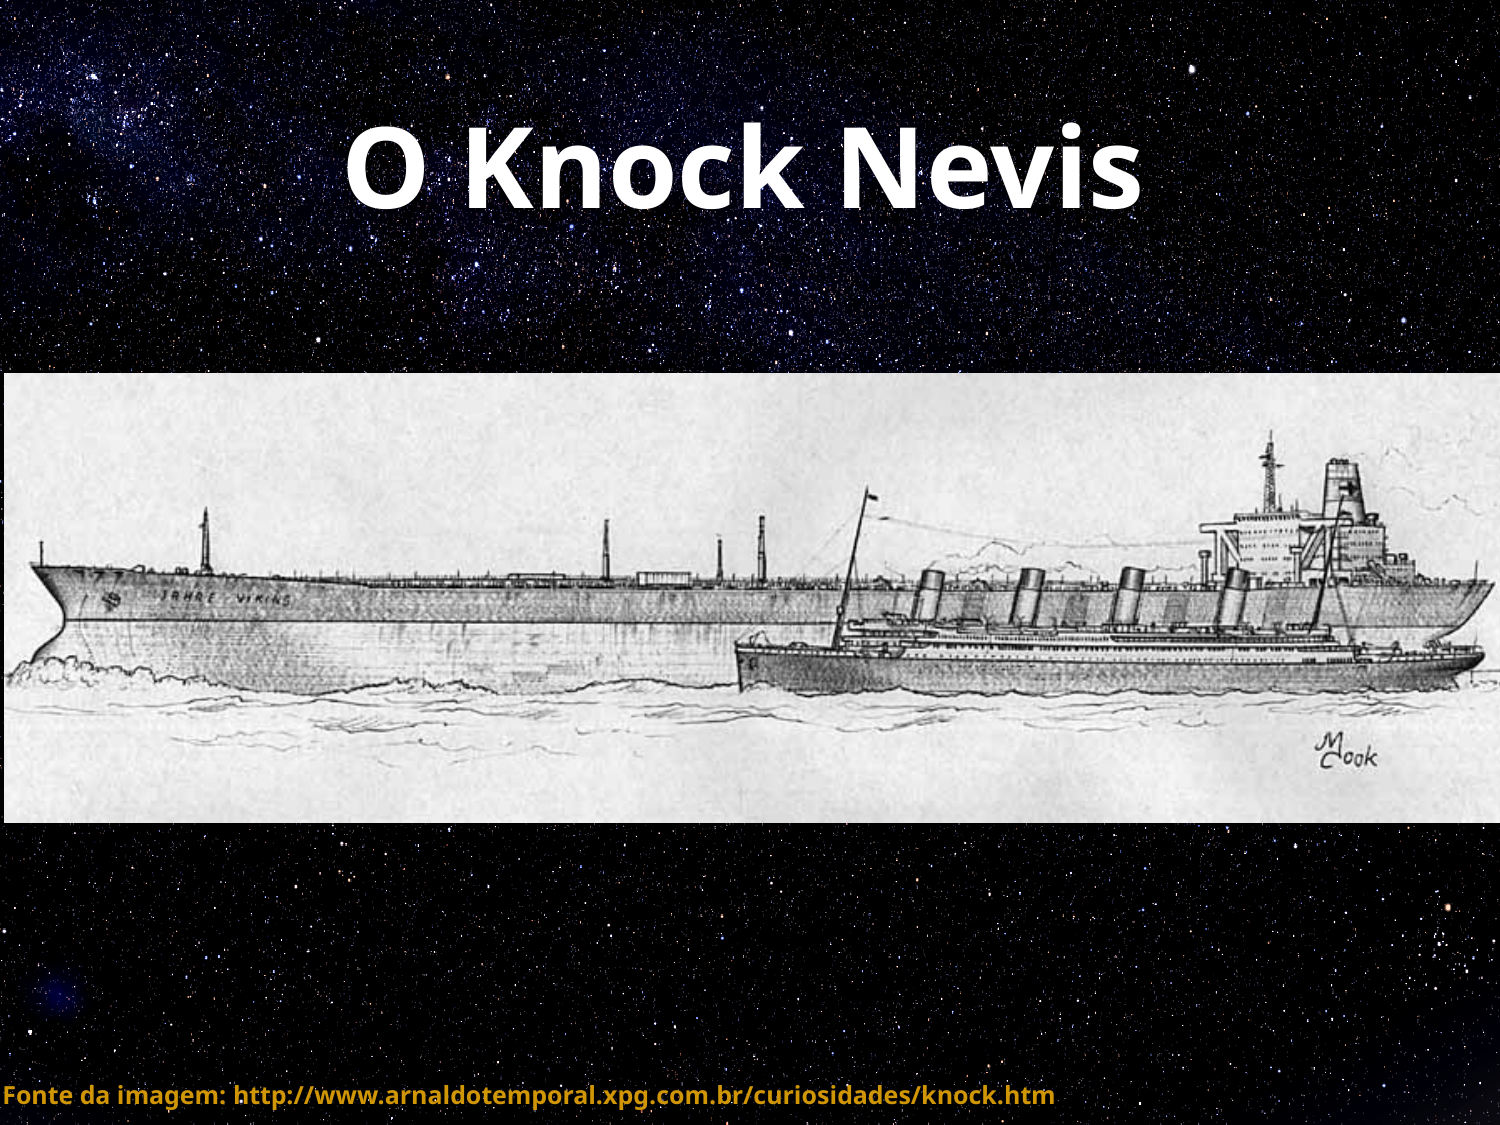

# O Knock Nevis
Fonte da imagem: http://www.arnaldotemporal.xpg.com.br/curiosidades/knock.htm